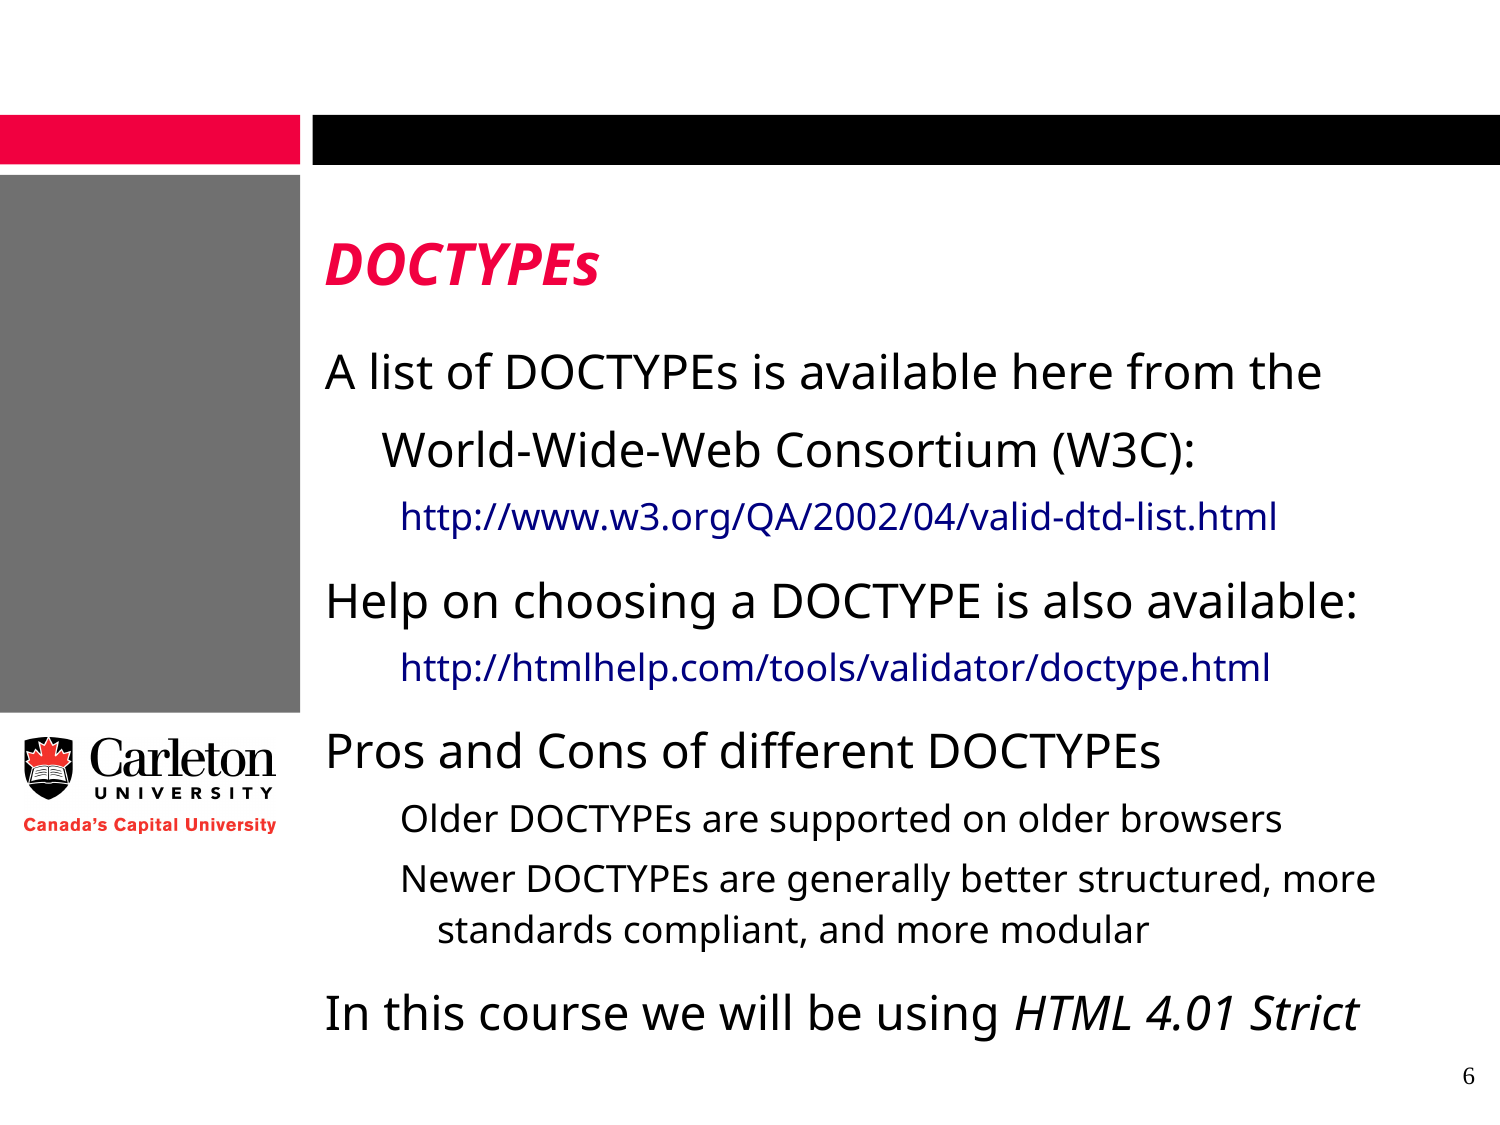

# DOCTYPEs
A list of DOCTYPEs is available here from the World-Wide-Web Consortium (W3C):
http://www.w3.org/QA/2002/04/valid-dtd-list.html
Help on choosing a DOCTYPE is also available:
http://htmlhelp.com/tools/validator/doctype.html
Pros and Cons of different DOCTYPEs
Older DOCTYPEs are supported on older browsers
Newer DOCTYPEs are generally better structured, more standards compliant, and more modular
In this course we will be using HTML 4.01 Strict
6